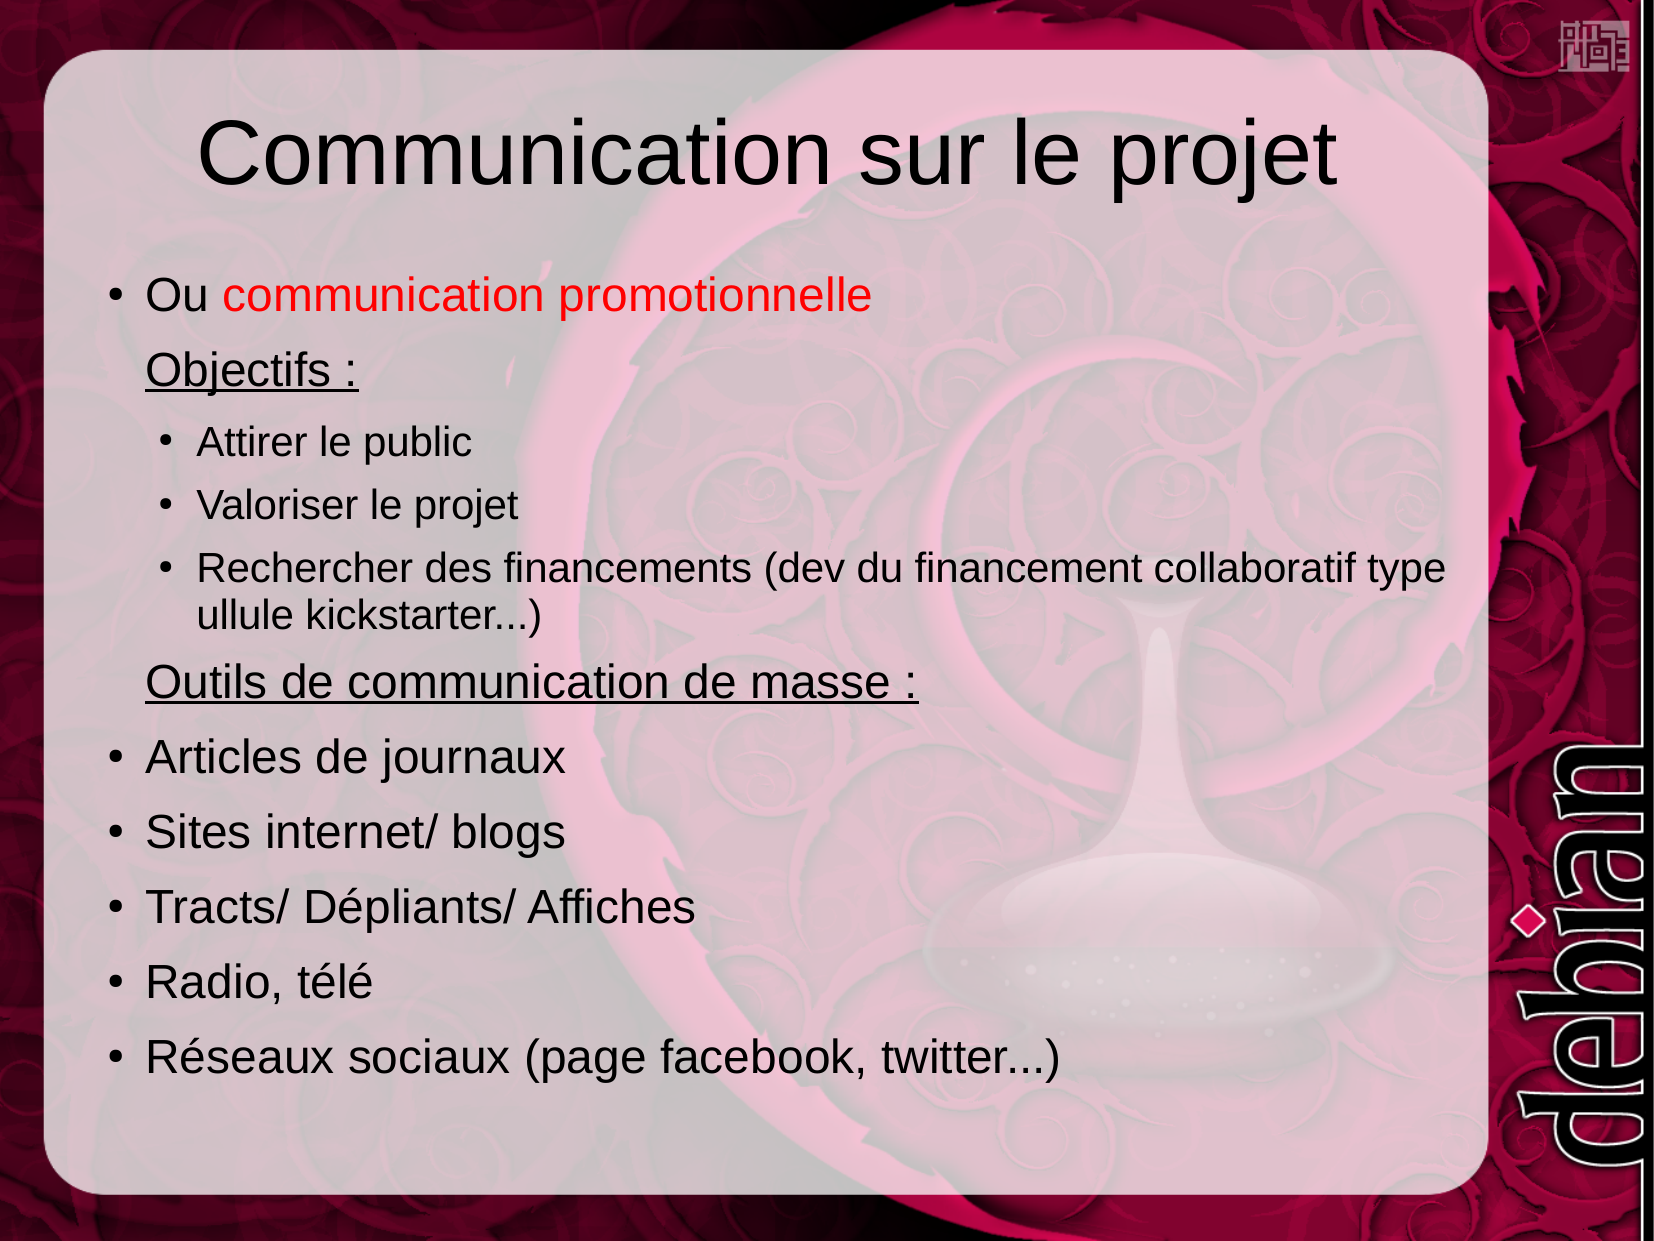

# Communication sur le projet
Ou communication promotionnelle
Objectifs :
Attirer le public
Valoriser le projet
Rechercher des financements (dev du financement collaboratif type ullule kickstarter...)
Outils de communication de masse :
Articles de journaux
Sites internet/ blogs
Tracts/ Dépliants/ Affiches
Radio, télé
Réseaux sociaux (page facebook, twitter...)